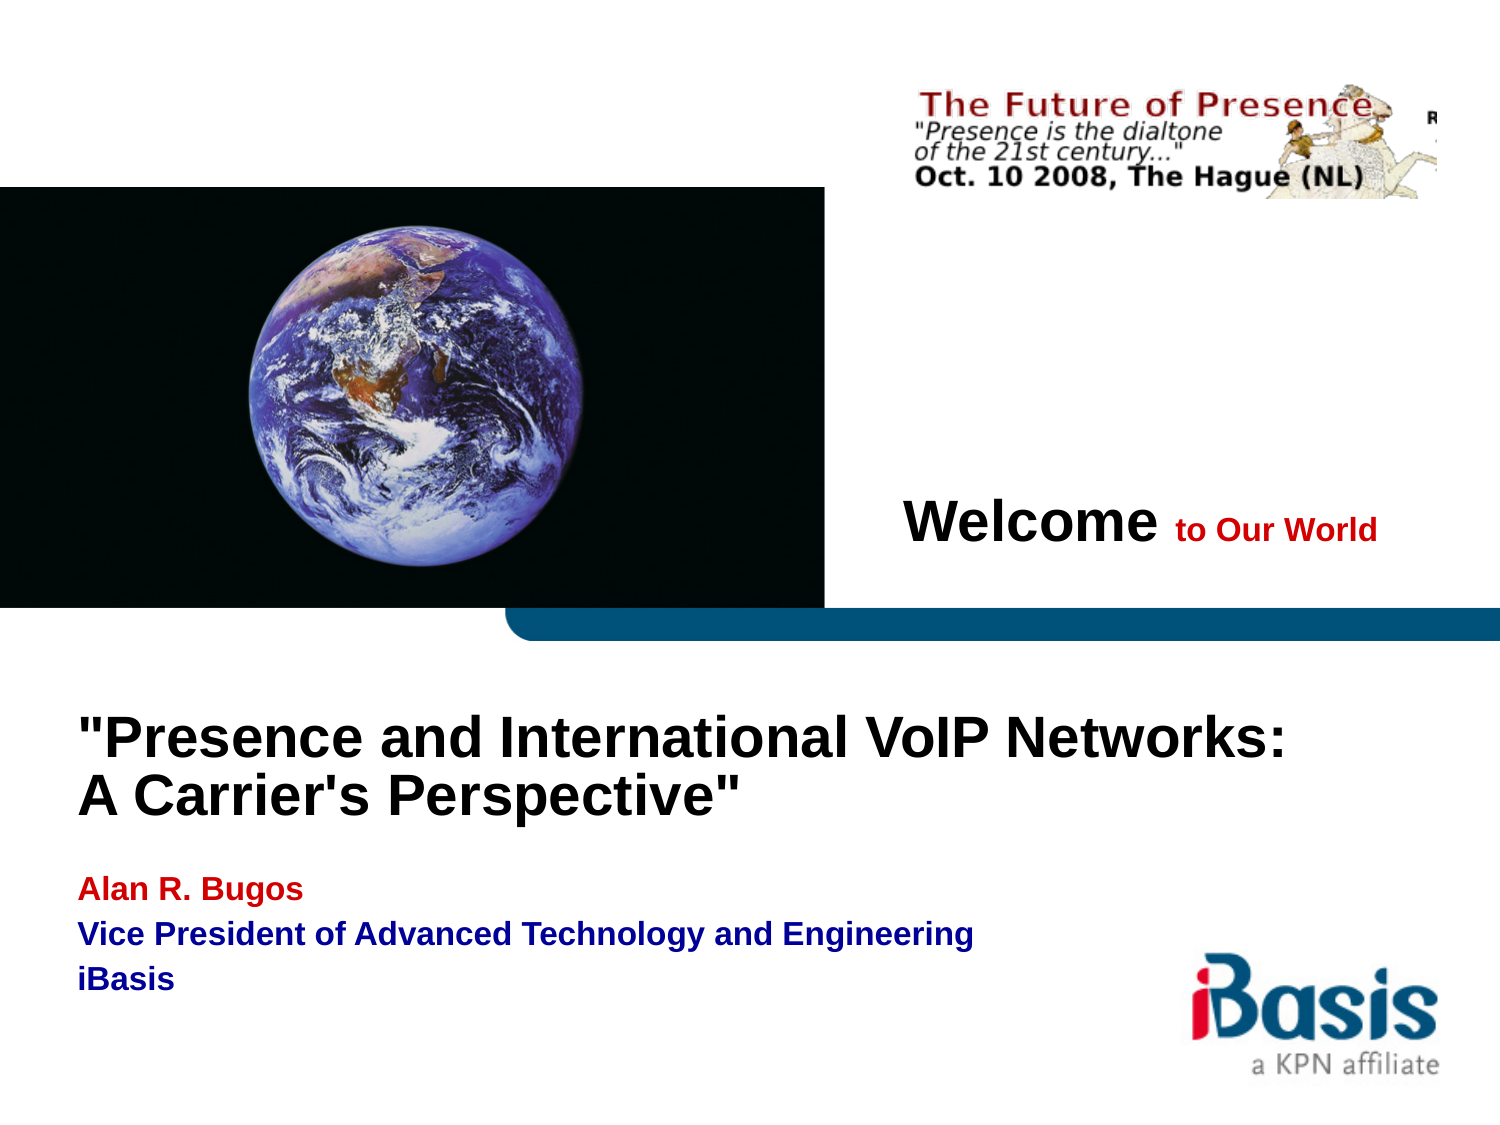

# "Presence and International VoIP Networks: A Carrier's Perspective"
Alan R. Bugos
Vice President of Advanced Technology and Engineering
iBasis